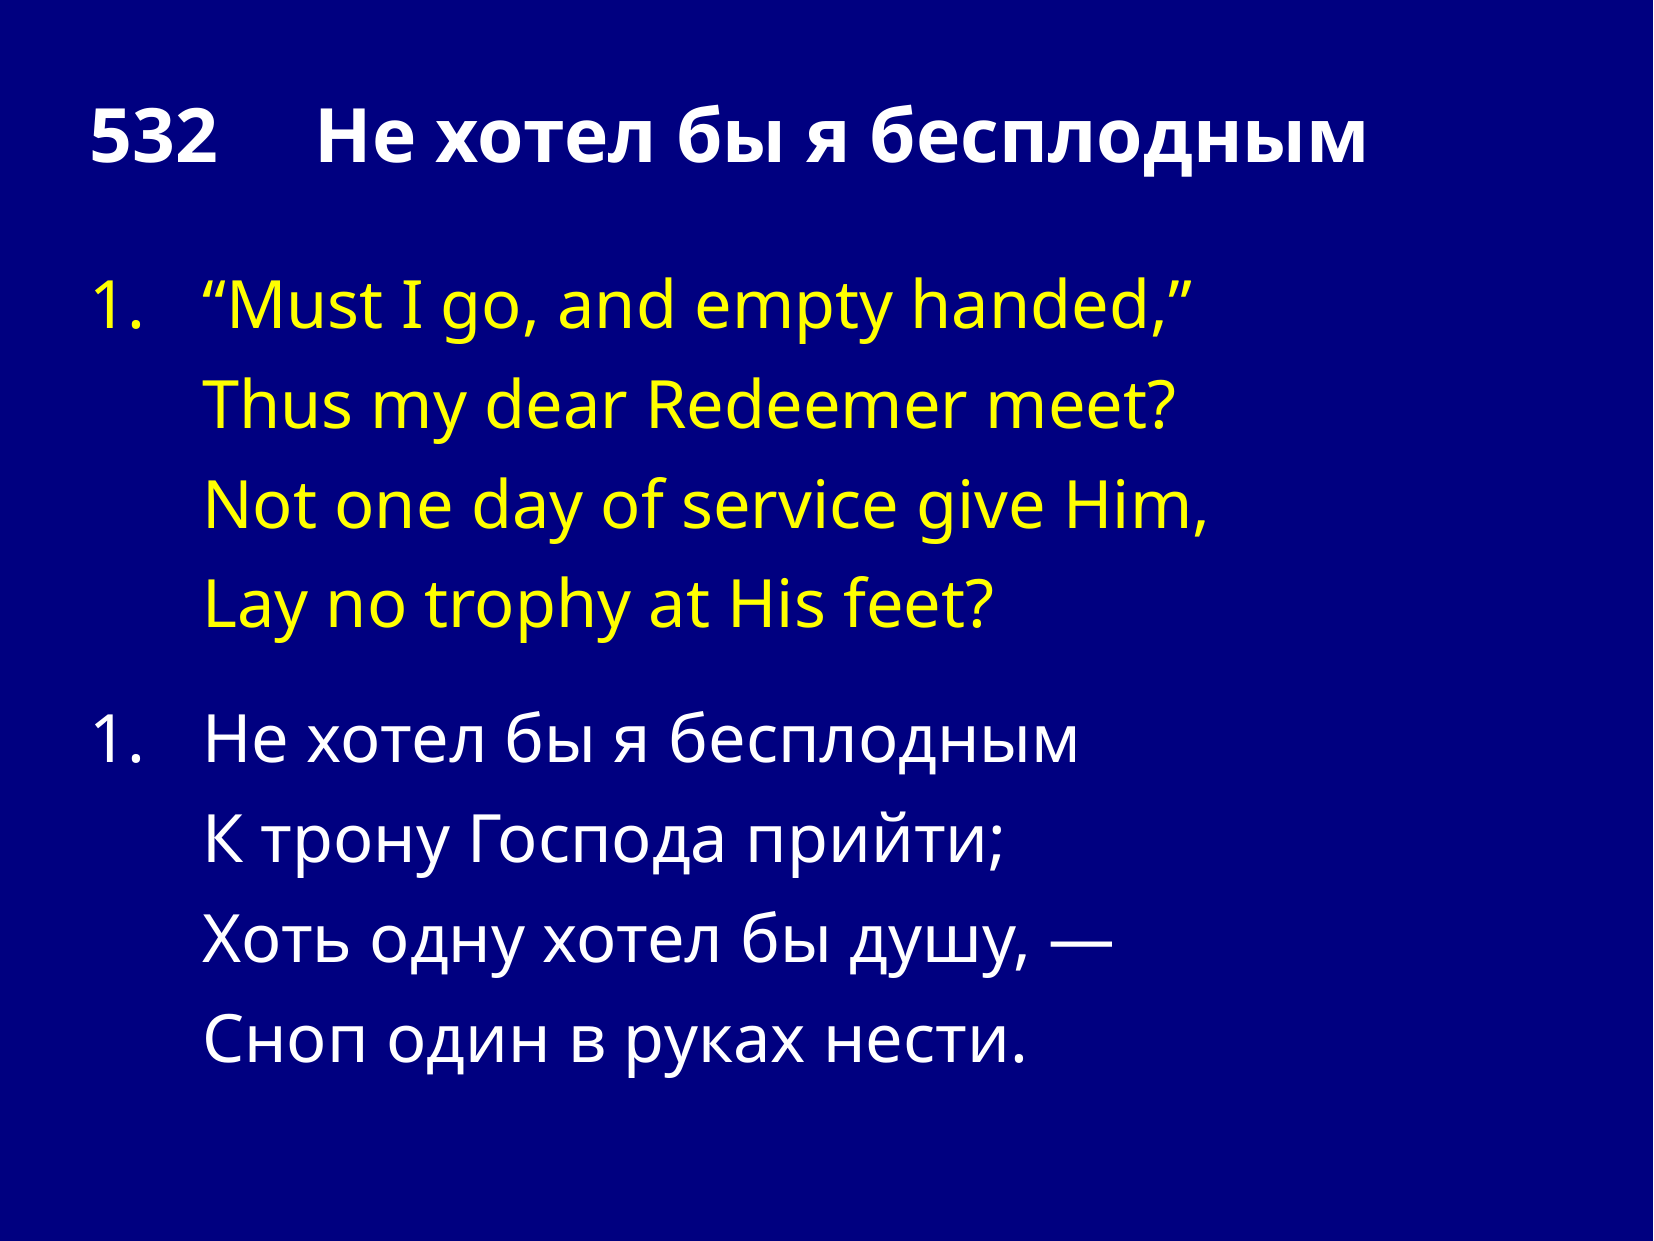

532	Не хотел бы я бесплодным
1.	“Must I go, and empty handed,”
	Thus my dear Redeemer meet?
	Not one day of service give Him,
	Lay no trophy at His feet?
1.	Не хотел бы я бесплодным
	К трону Господа прийти;
	Хоть одну хотел бы душу, —
	Сноп один в руках нести.